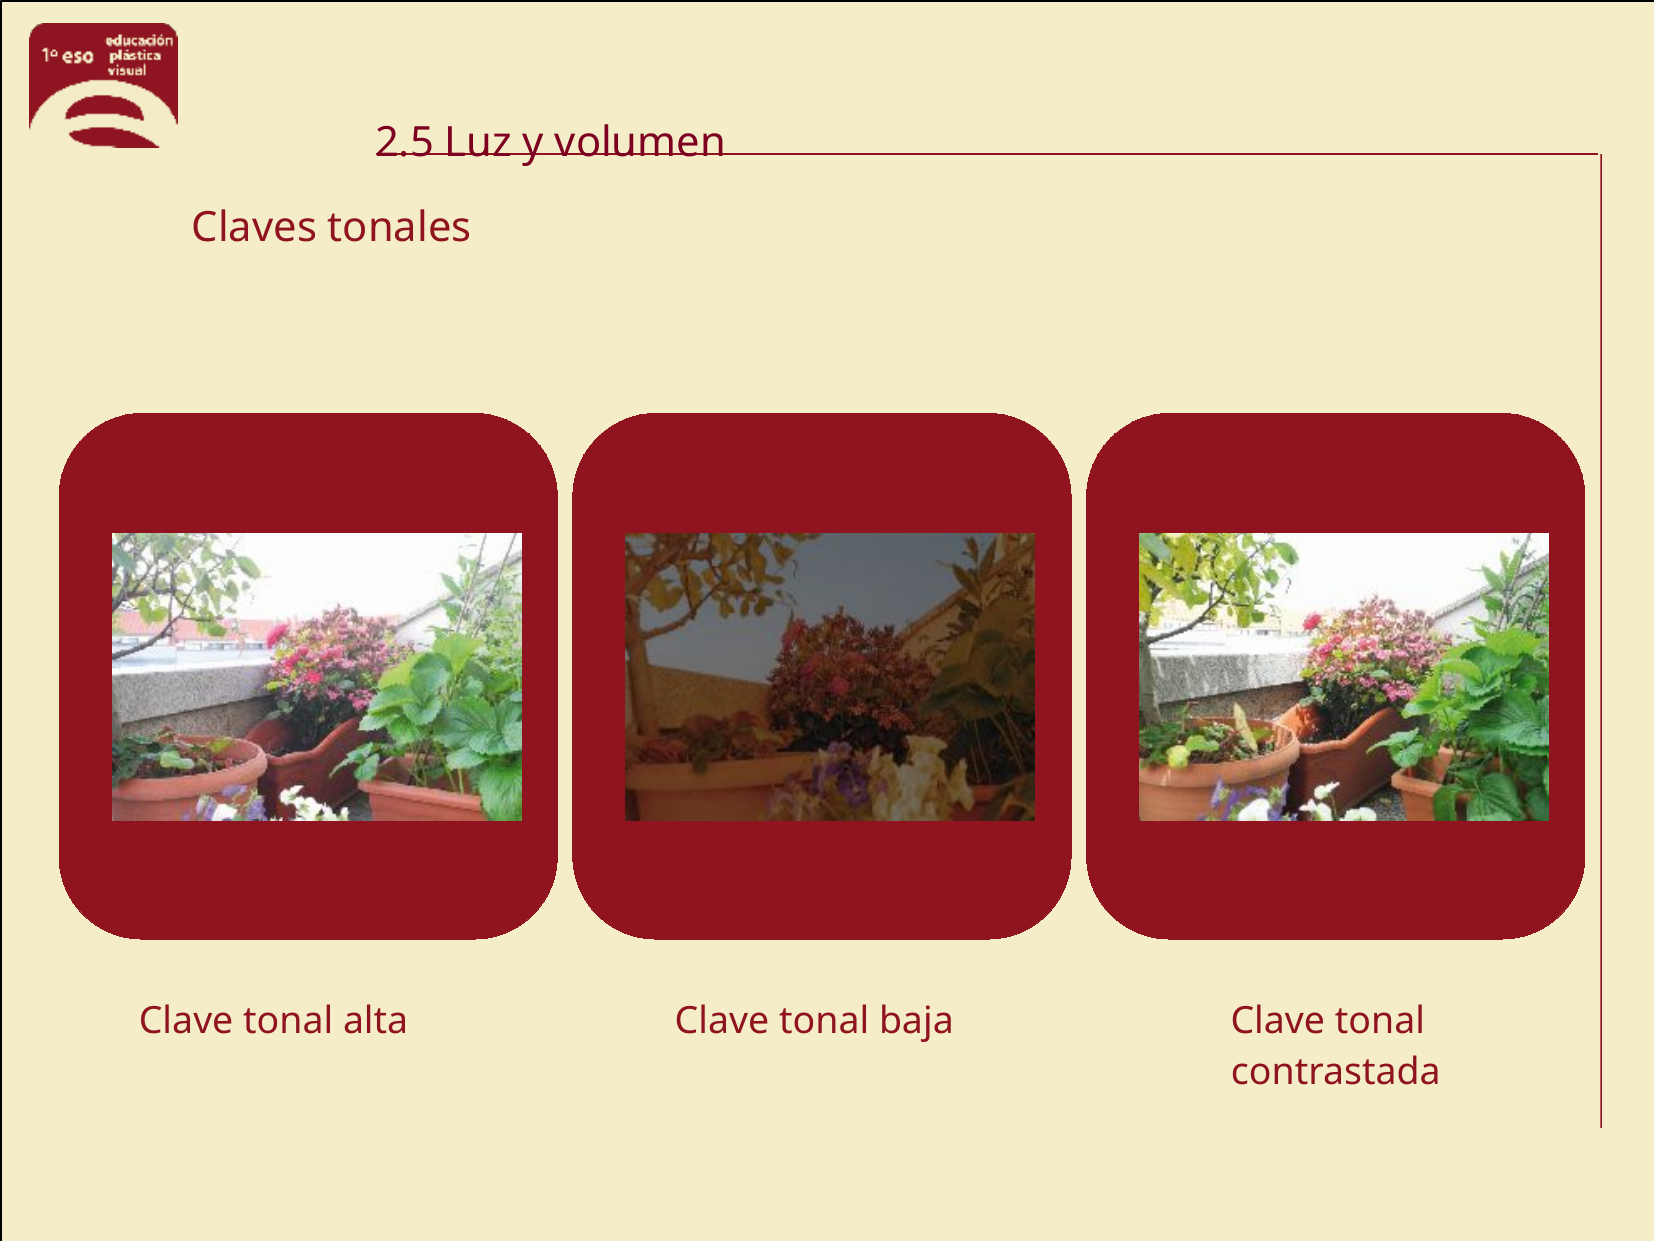

2.5 Luz y volumen
Claves tonales
#
Clave tonal alta				 Clave tonal baja			 Clave tonal
														 contrastada